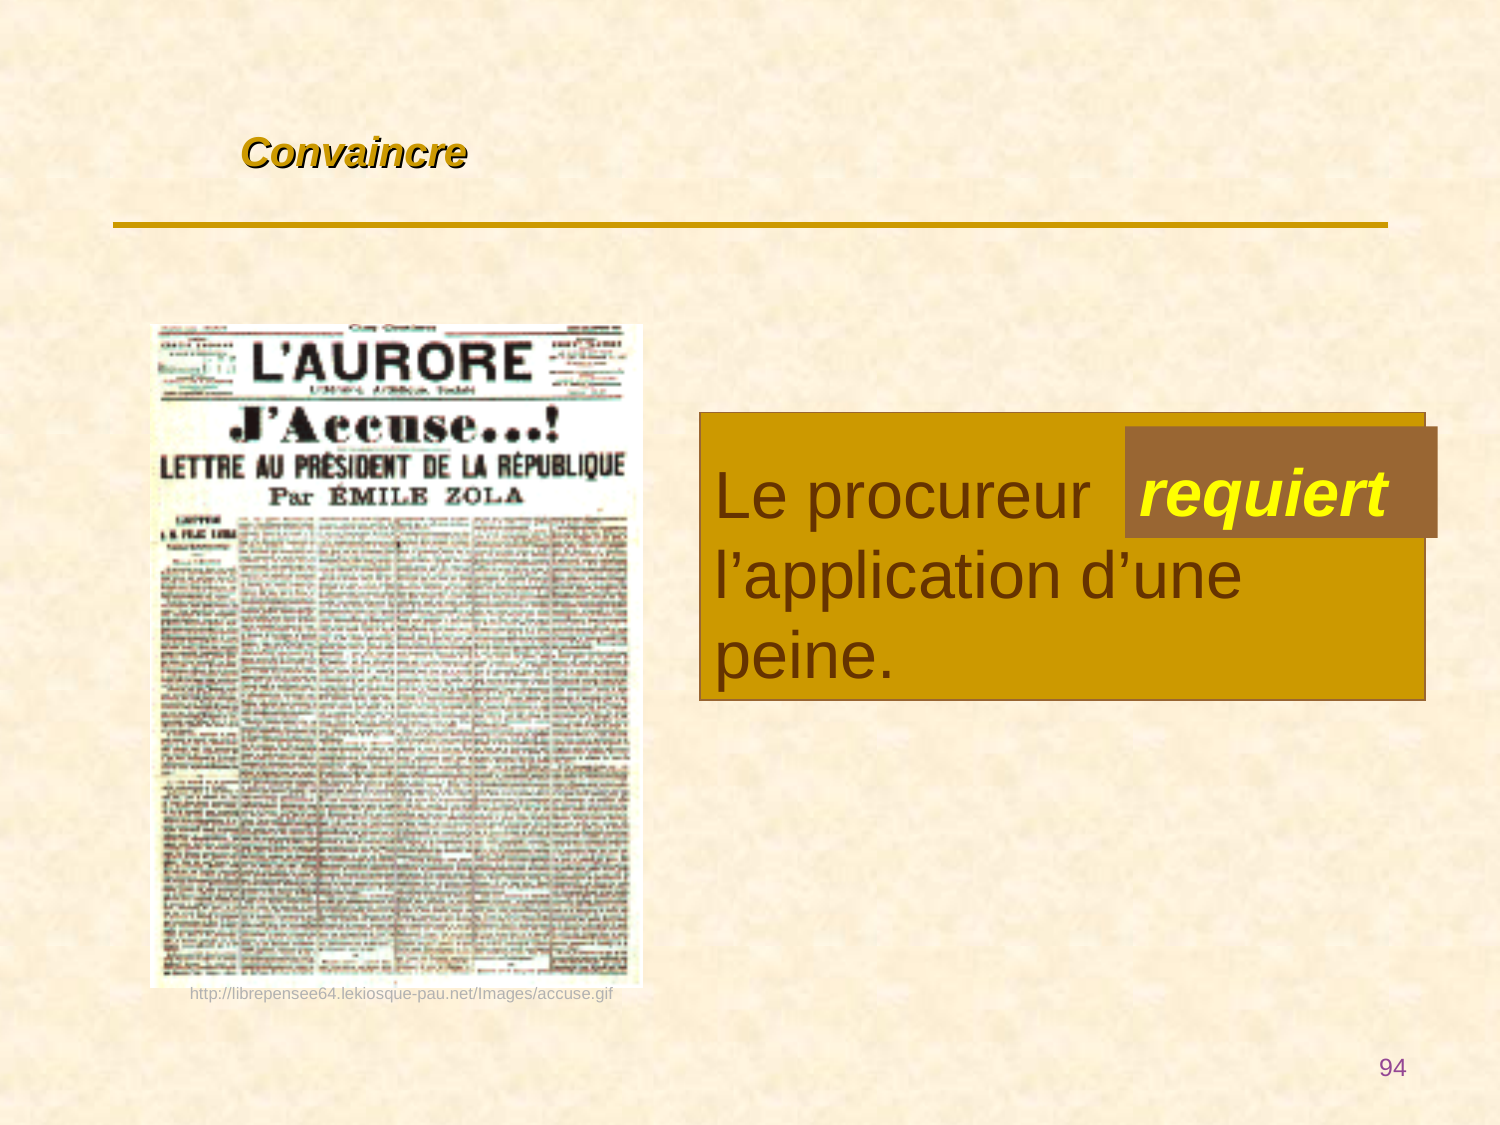

Convaincre
http://librepensee64.lekiosque-pau.net/Images/accuse.gif
Le procureur 	…
l’application d’une peine.
requiert
94